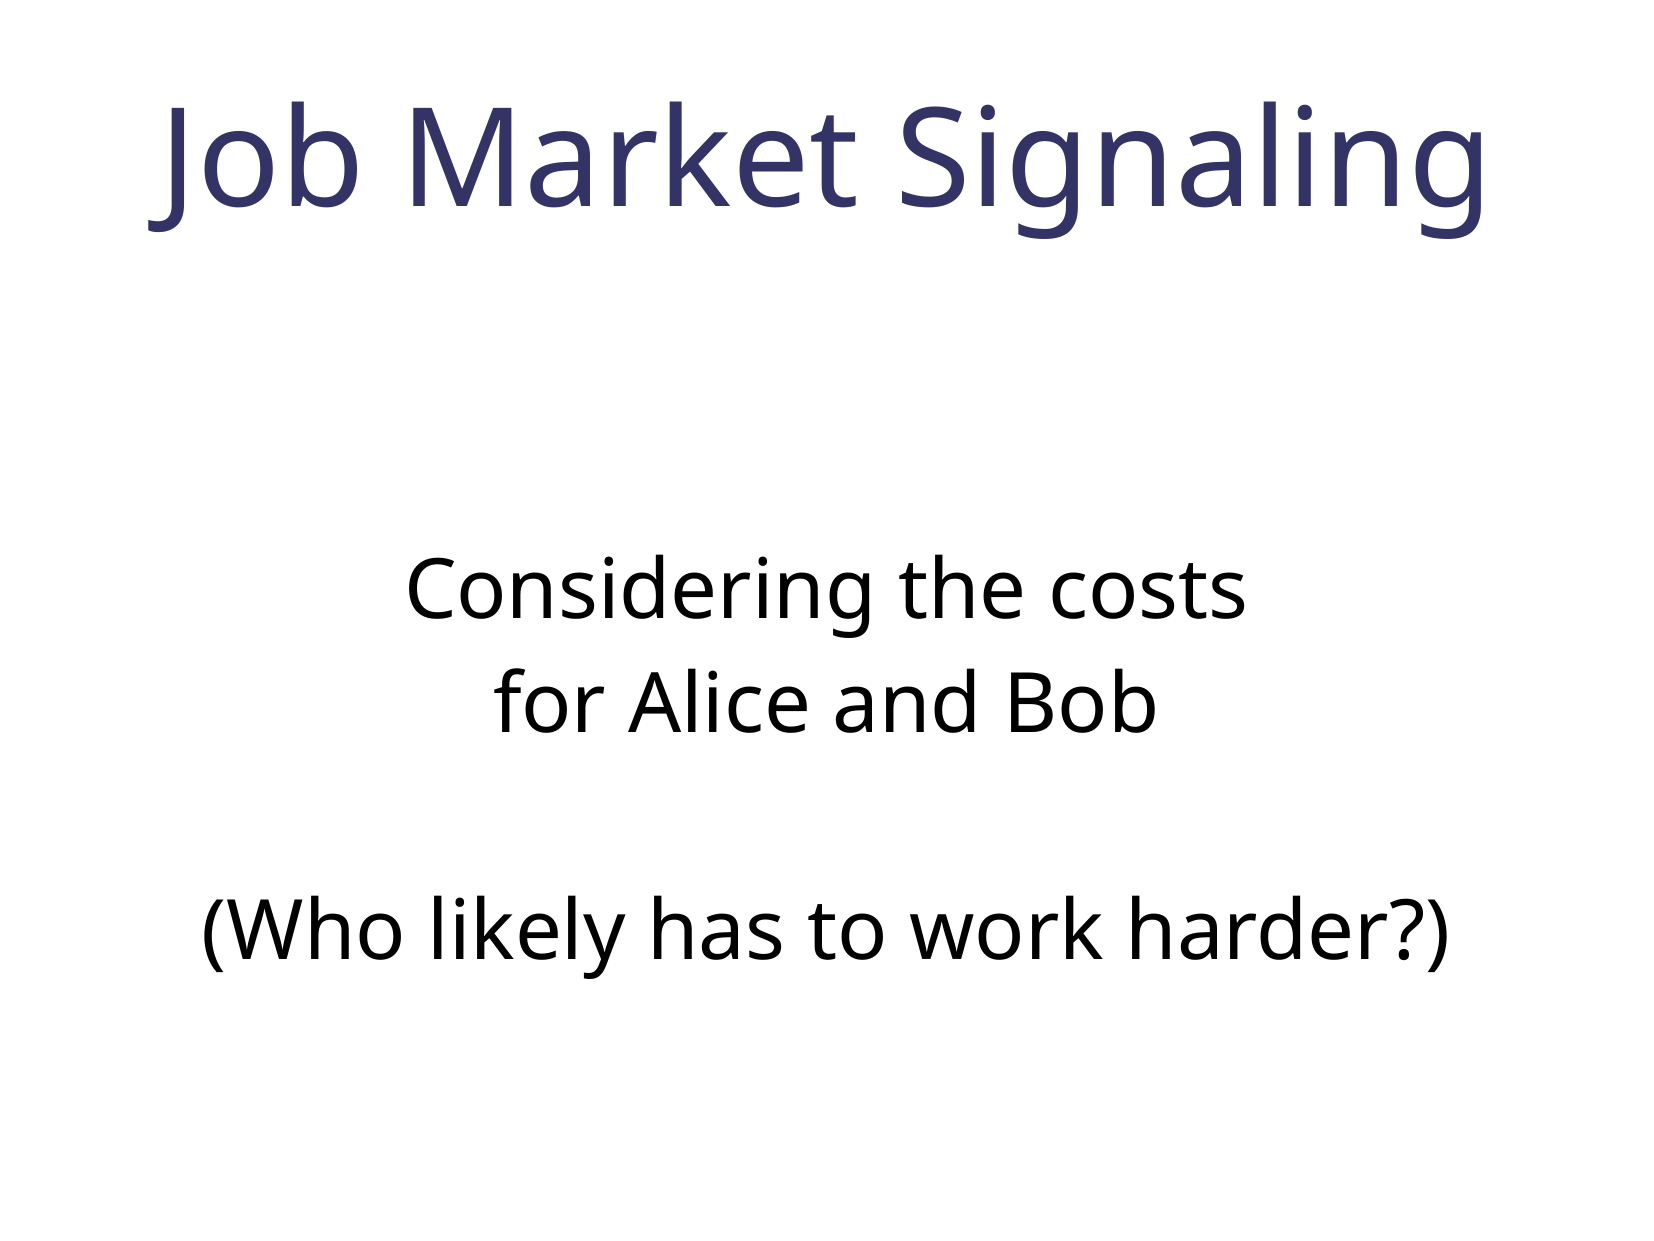

# Job Market Signaling
Considering the costs
for Alice and Bob
(Who likely has to work harder?)